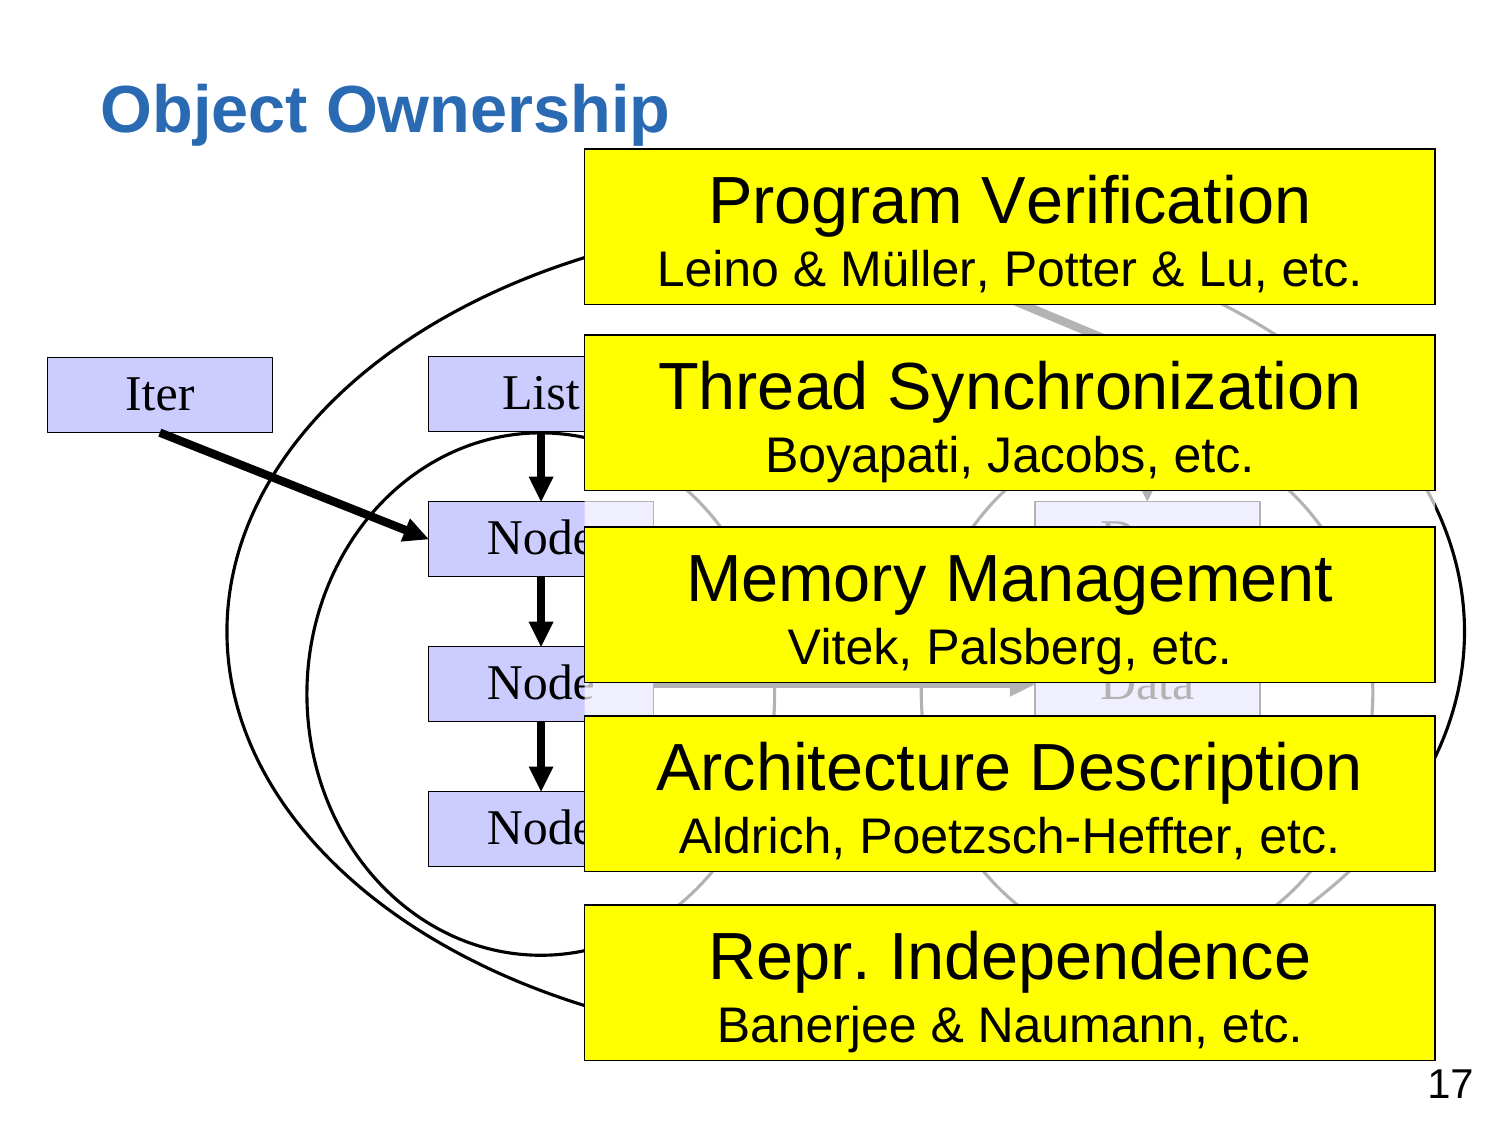

# Object Ownership
Program Verification
Leino & Müller, Potter & Lu, etc.
User
Thread Synchronization
Boyapati, Jacobs, etc.
List
Appl
Iter
Node
Data
Memory Management
Vitek, Palsberg, etc.
Node
Data
Architecture Description
Aldrich, Poetzsch-Heffter, etc.
Node
Data
Repr. Independence
Banerjee & Naumann, etc.
17